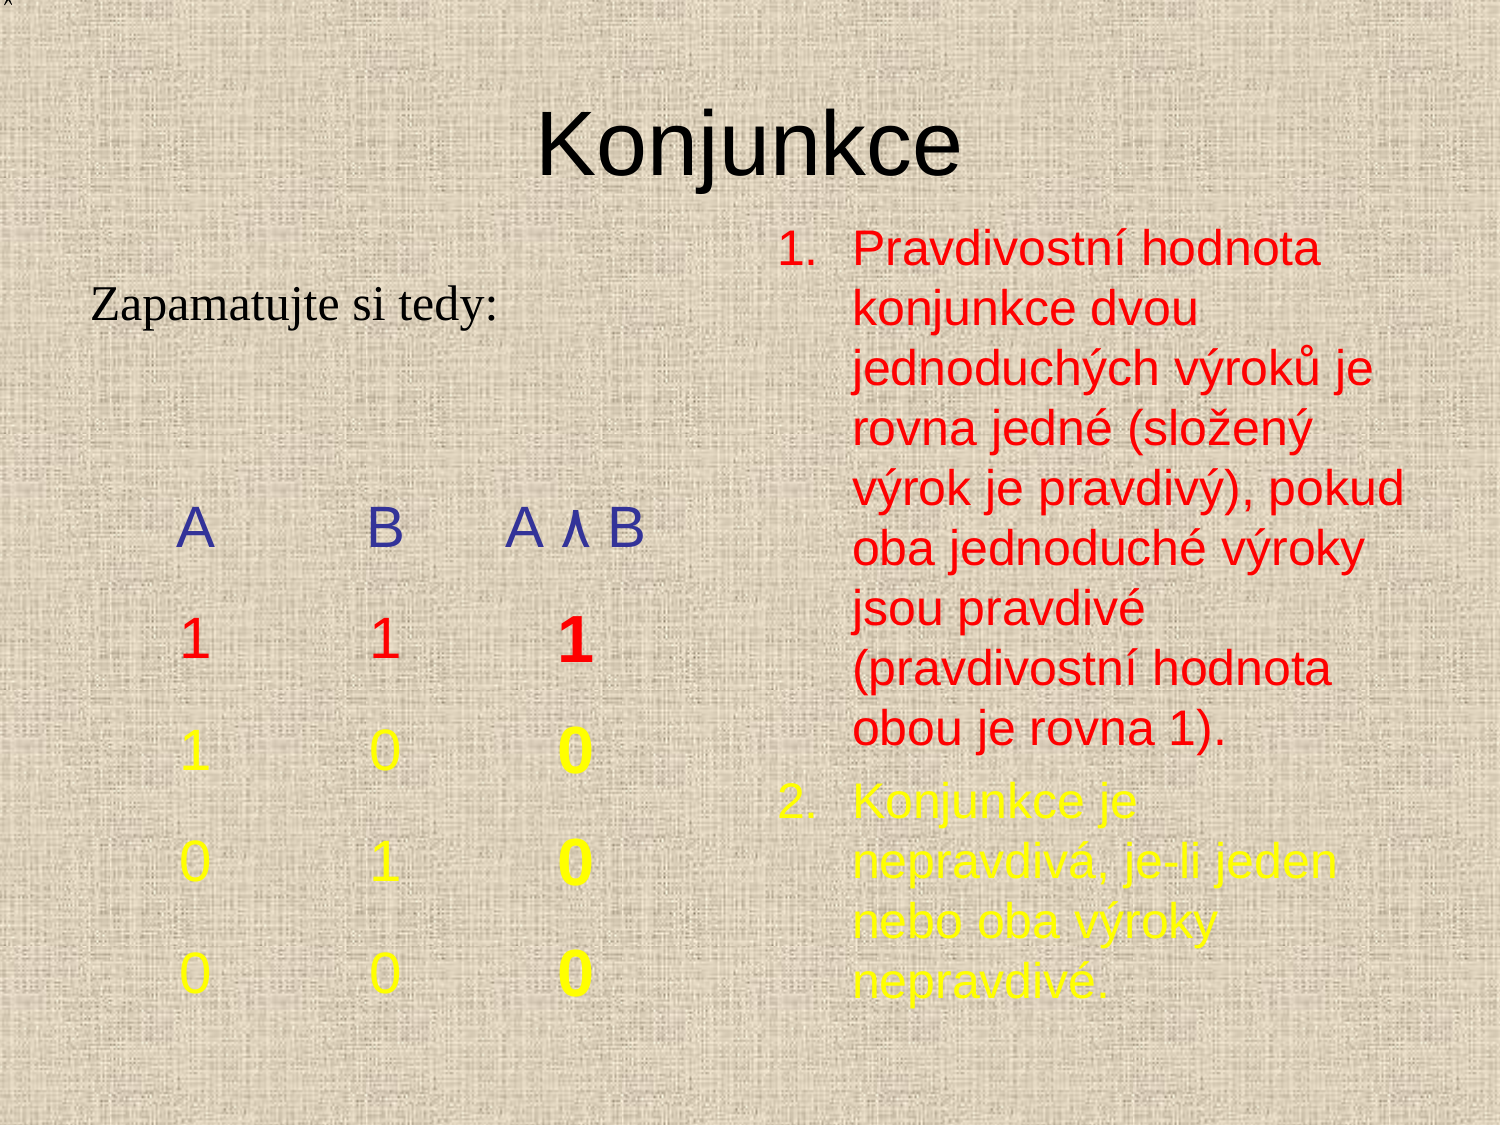

# Konjunkce
Pravdivostní hodnota konjunkce dvou jednoduchých výroků je rovna jedné (složený výrok je pravdivý), pokud oba jednoduché výroky jsou pravdivé (pravdivostní hodnota obou je rovna 1).
Konjunkce je nepravdivá, je-li jeden nebo oba výroky nepravdivé.
Zapamatujte si tedy:
| A | B | A ٨ B |
| --- | --- | --- |
| 1 | 1 | 1 |
| 1 | 0 | 0 |
| 0 | 1 | 0 |
| 0 | 0 | 0 |